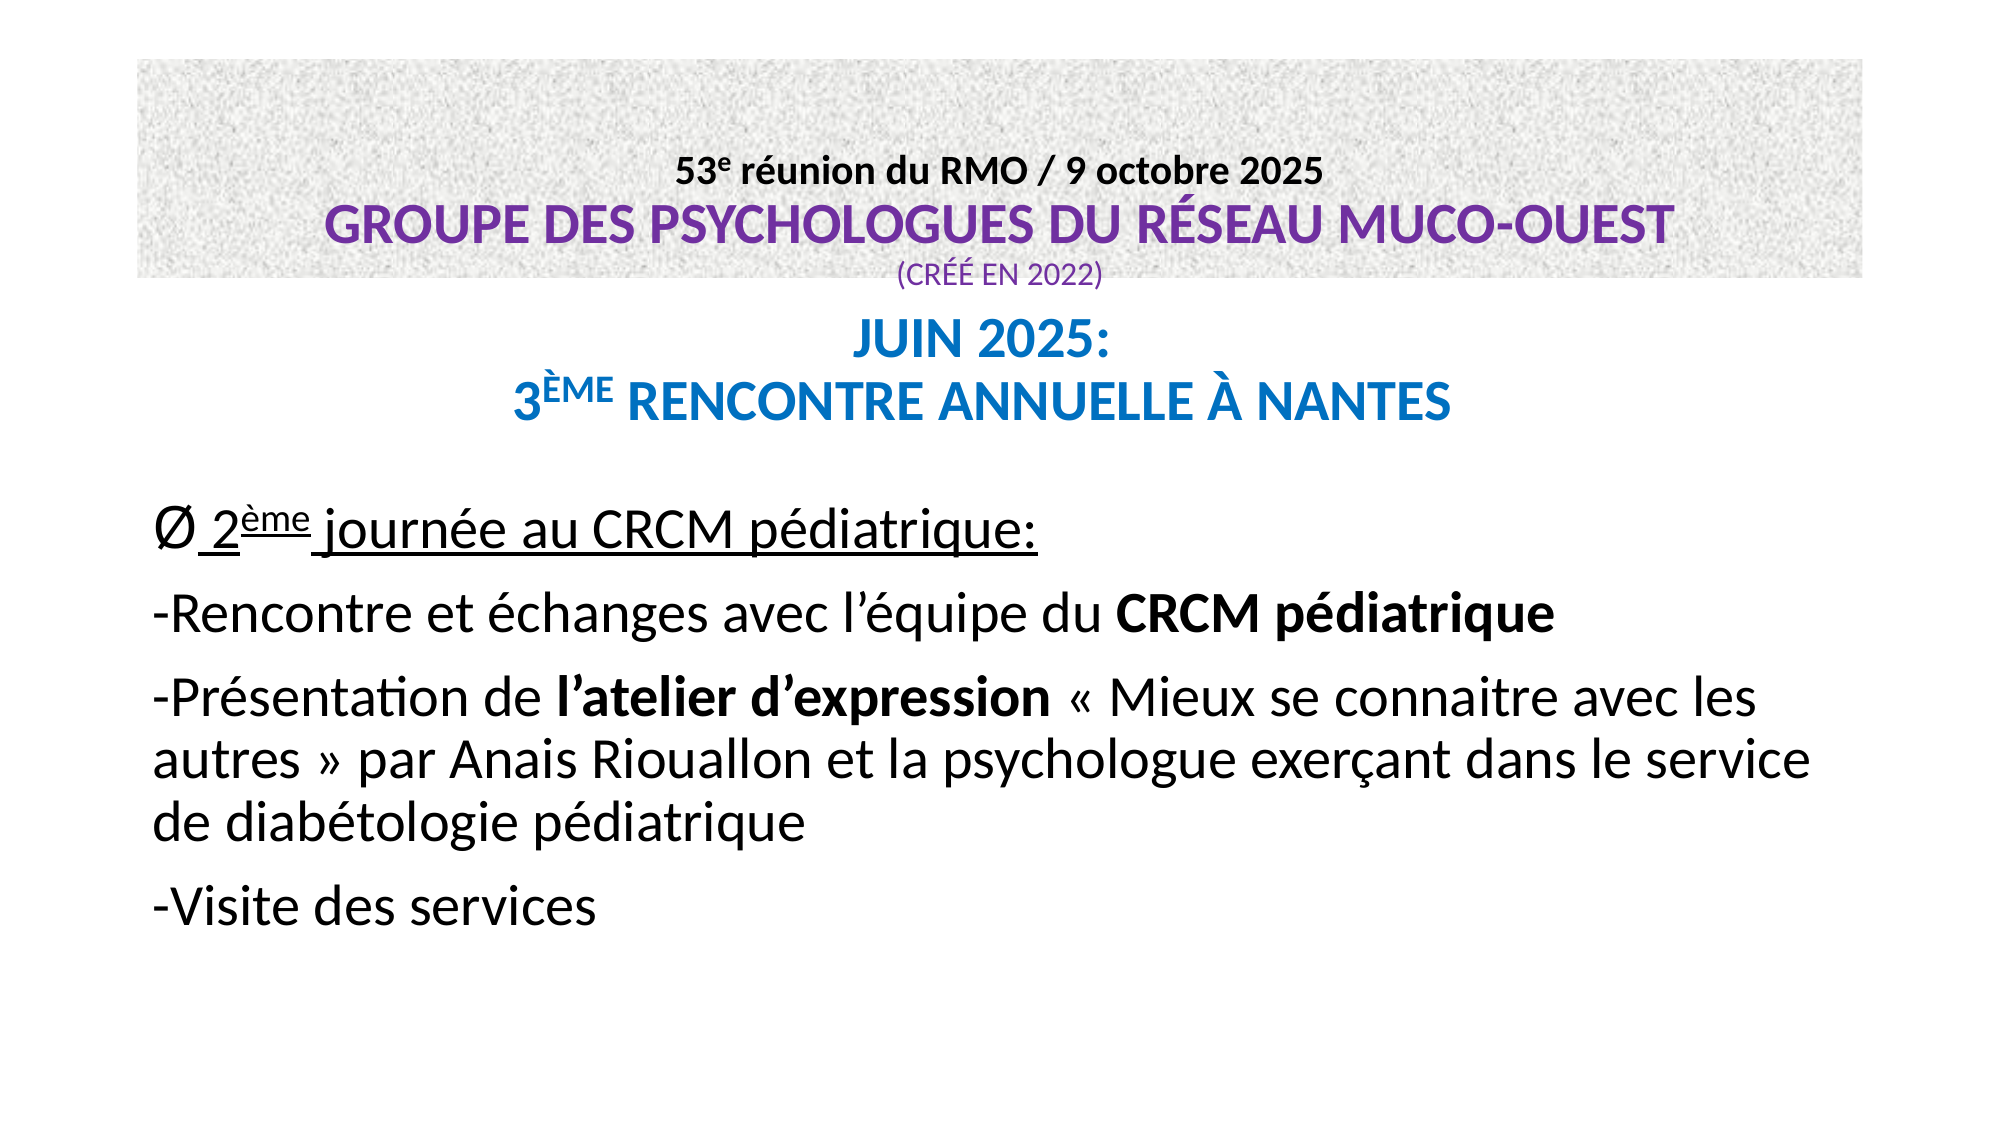

53e réunion du RMO / 9 octobre 2025
Groupe des psychologues du Réseau Muco-Ouest
(créé en 2022)
# Juin 2025:
3ème rencontre annuelle à Nantes
 2ème journée au CRCM pédiatrique:
-Rencontre et échanges avec l’équipe du CRCM pédiatrique
-Présentation de l’atelier d’expression « Mieux se connaitre avec les autres » par Anais Riouallon et la psychologue exerçant dans le service de diabétologie pédiatrique
-Visite des services